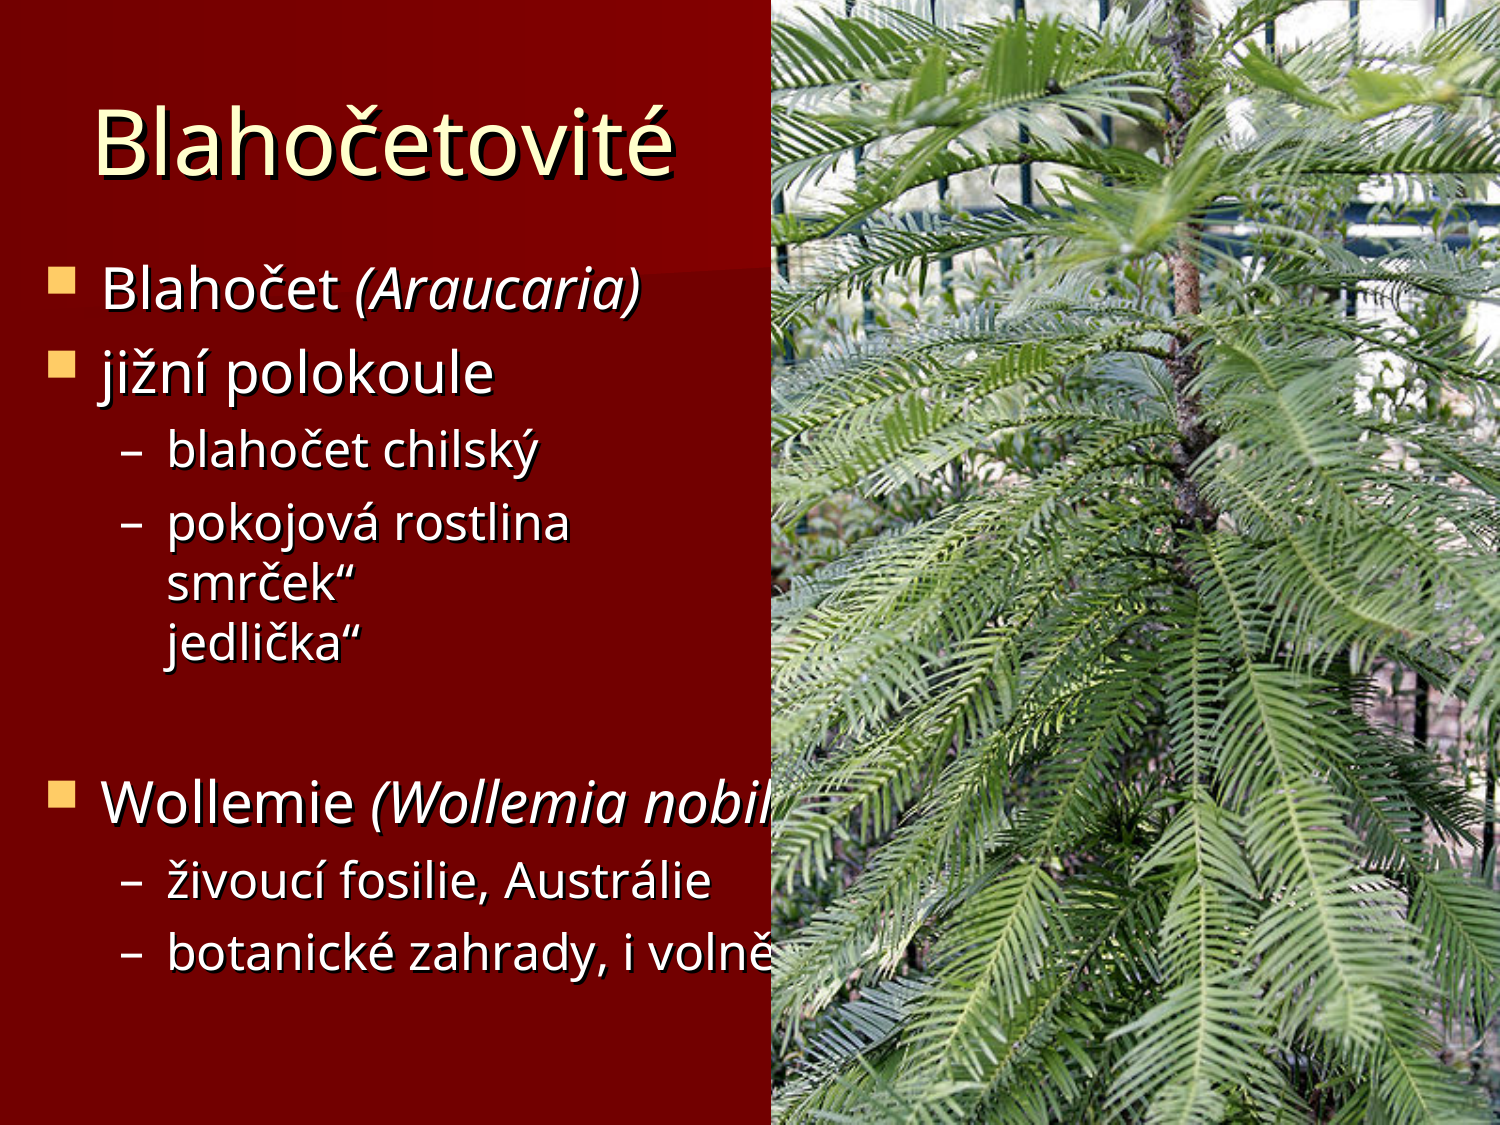

# Blahočetovité
Blahočet (Araucaria)
jižní polokoule
blahočet chilský
pokojová rostlina „pokojový smrček“ nebo „pokojová jedlička“
Wollemie (Wollemia nobilis)
živoucí fosilie, Austrálie
botanické zahrady, i volně prodejná
Araucaria angustifolia
Araucaria heterophylla, pokojová rostlina